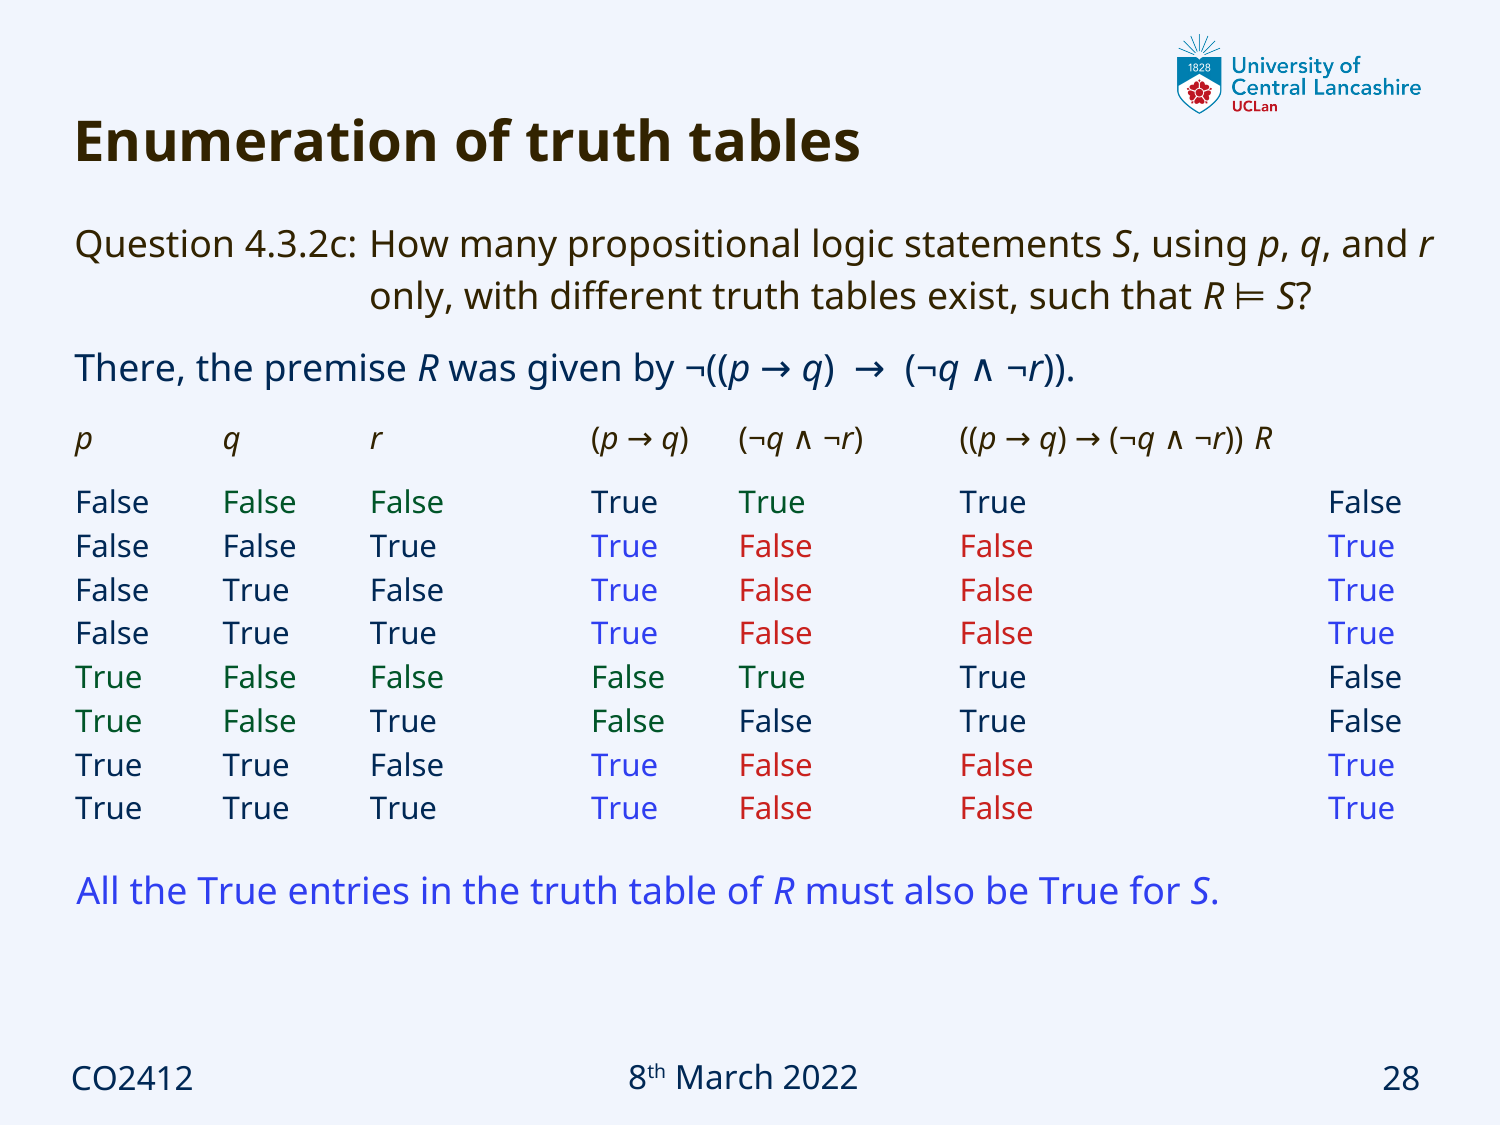

# Enumeration of truth tables
Question 4.3.2c:	How many propositional logic statements S, using p, q, and r
				only, with different truth tables exist, such that R ⊨ S?
There, the premise R was given by ¬((p → q) → (¬q ∧ ¬r)).
p		q		r			(p → q)	(¬q ∧ ¬r)		((p → q) → (¬q ∧ ¬r)) 	R
False	False	False		True		True			True					False
False	False	True			True		False		False				True
False	True		False		True		False		False				True
False	True		True			True		False		False				True
True		False	False		False	True			True					False
True		False	True			False	False		True					False
True		True		False		True		False		False				True
True		True		True			True		False		False				True
All the True entries in the truth table of R must also be True for S.